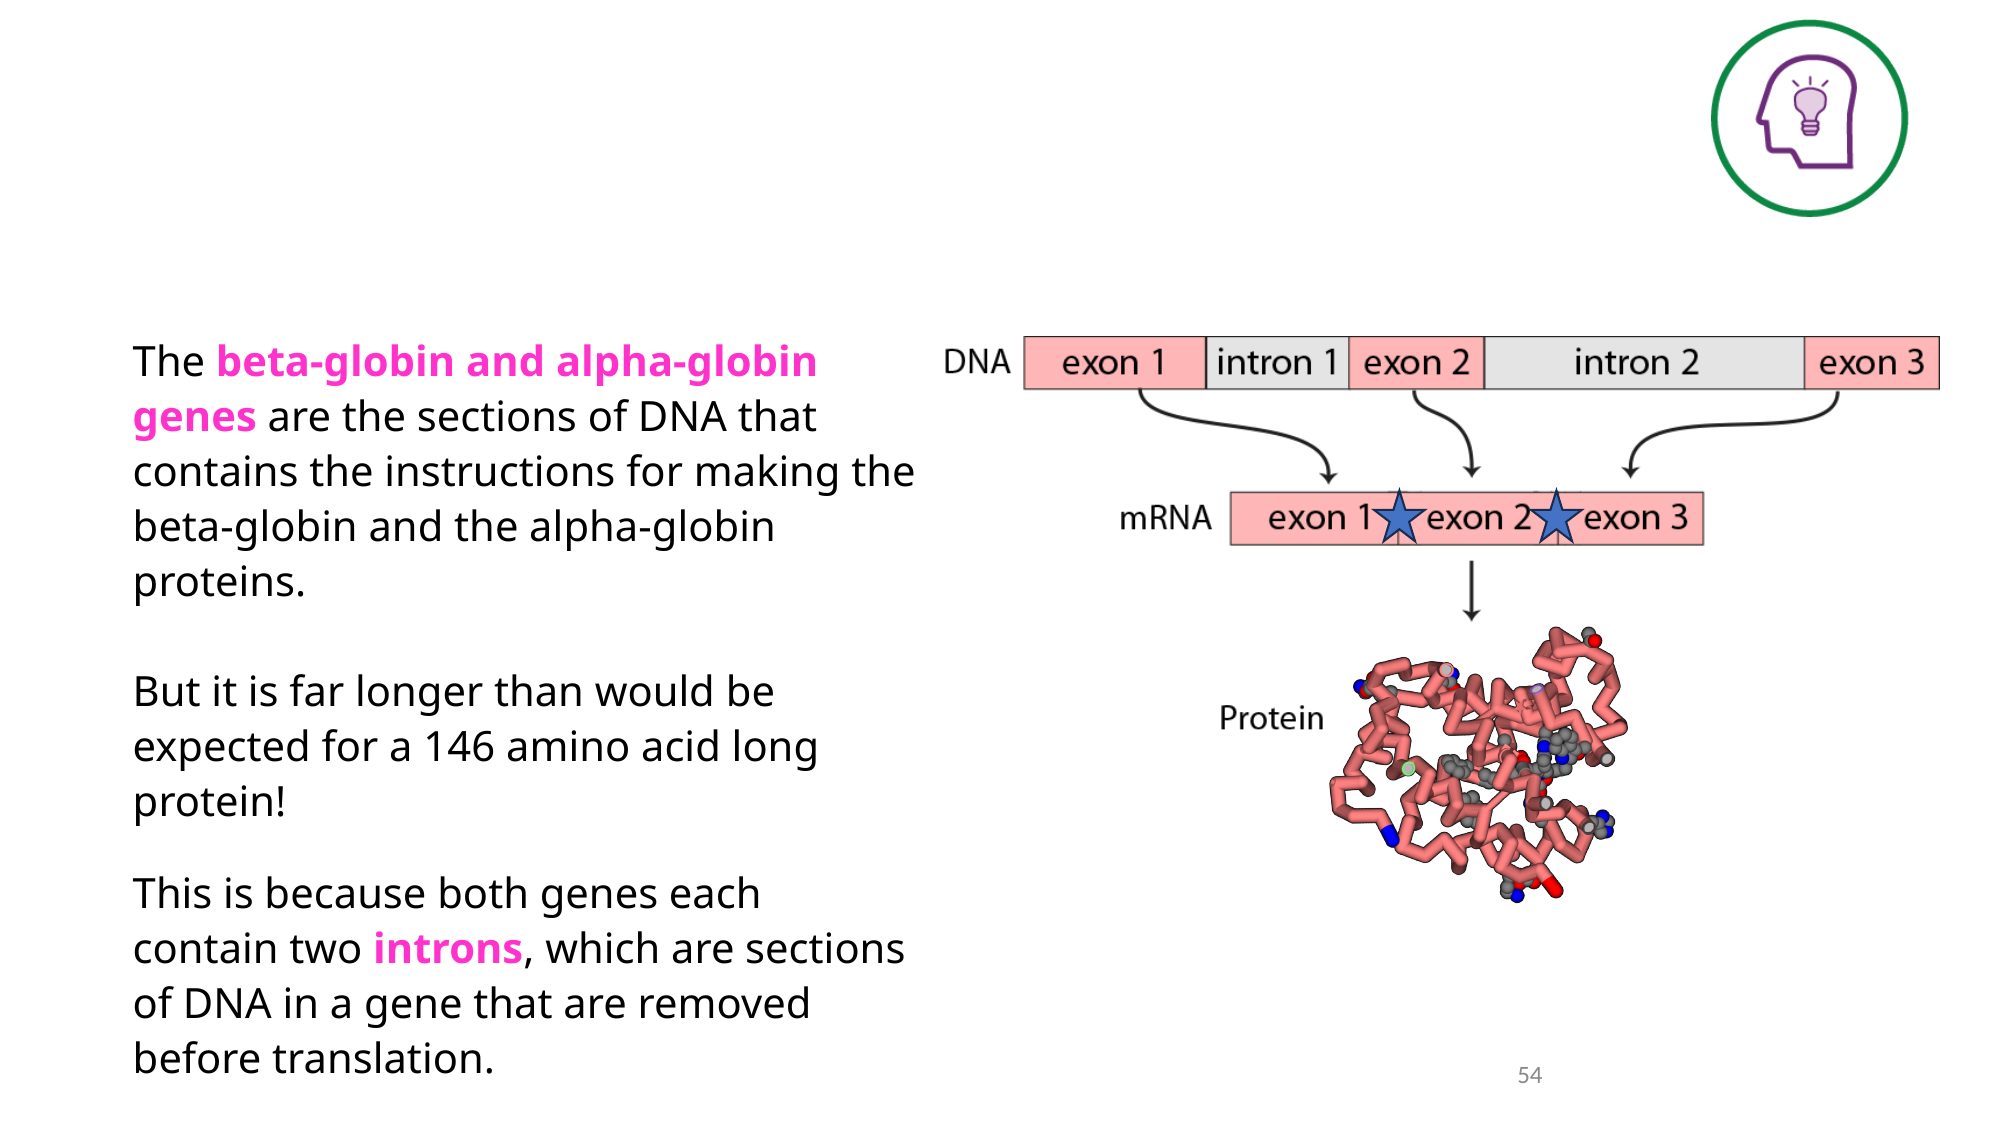

Exons Translate into Proteins!
The beta-globin and alpha-globin genes are the sections of DNA that contains the instructions for making the beta-globin and the alpha-globin proteins.
But it is far longer than would be expected for a 146 amino acid long protein!
This is because both genes each contain two introns, which are sections of DNA in a gene that are removed before translation.
The stars represent the intron locations.